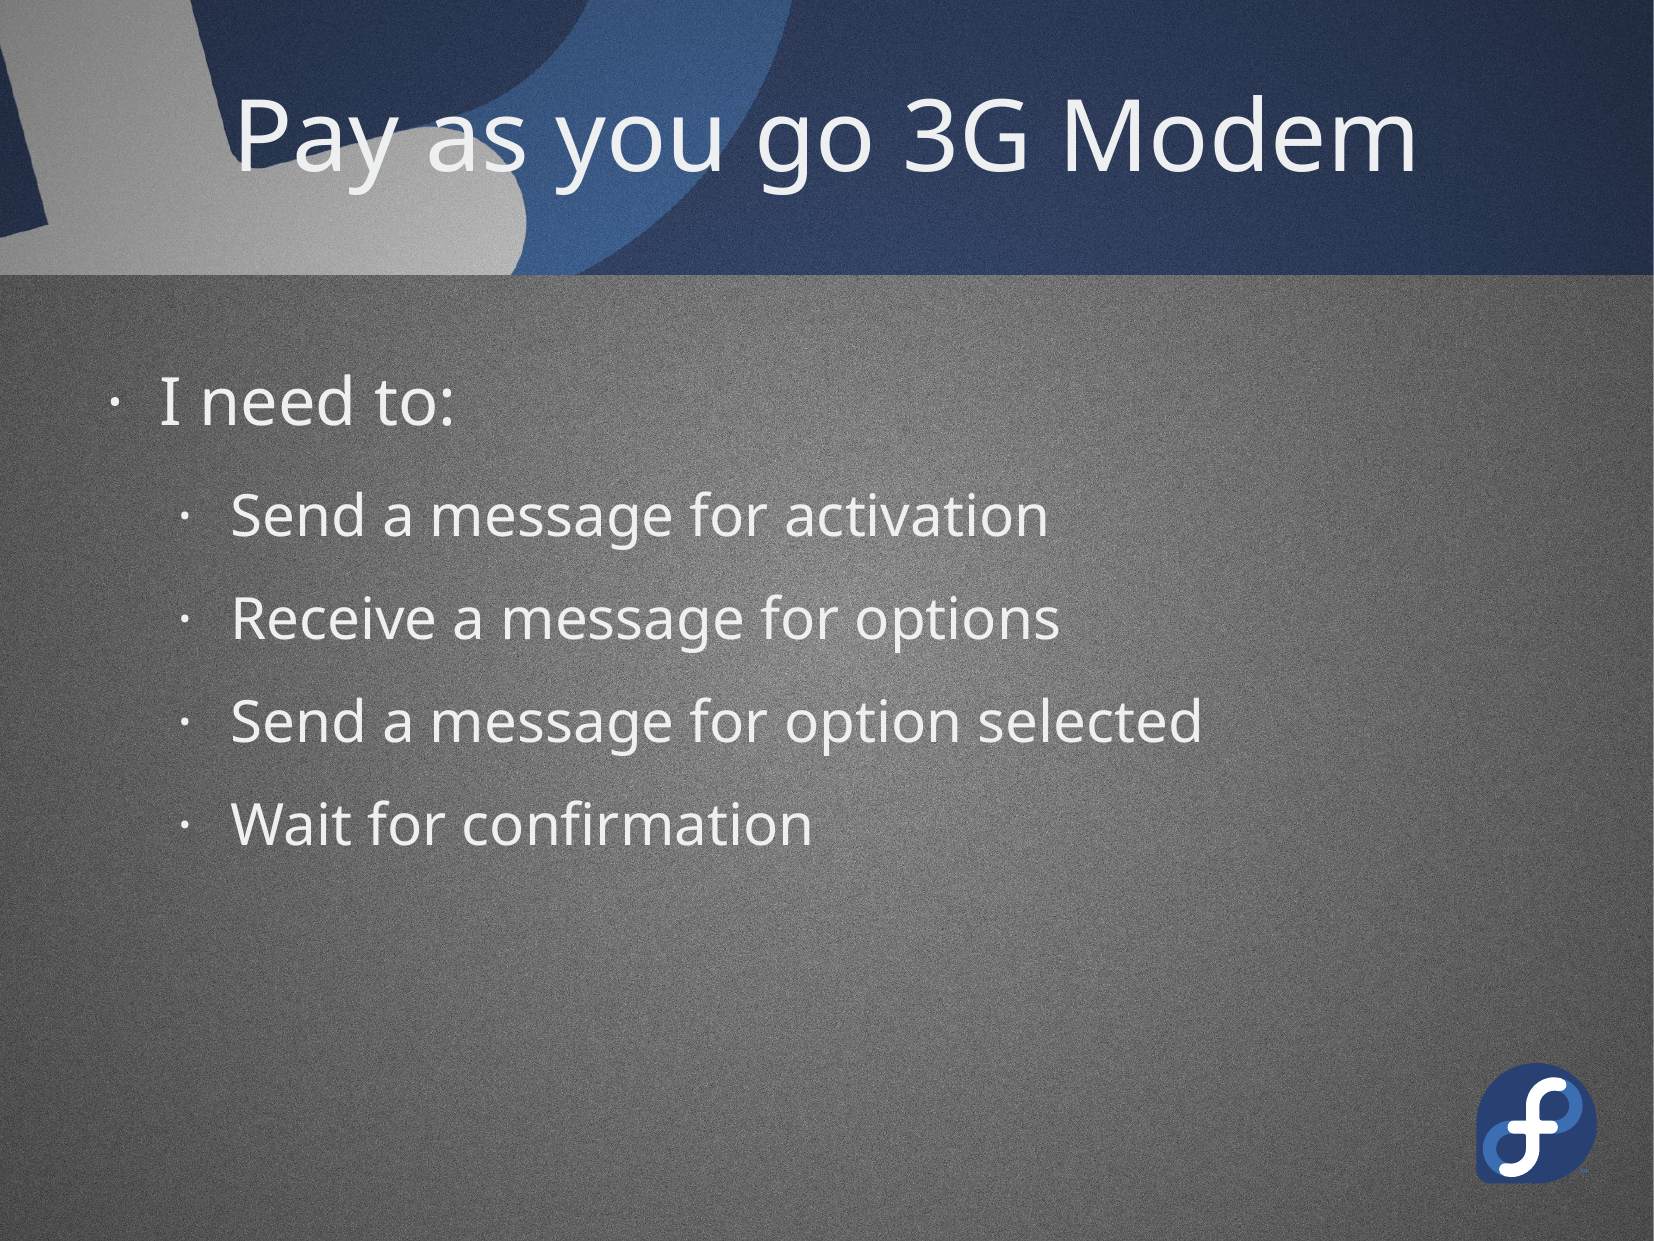

# Pay as you go 3G Modem
I need to:
Send a message for activation
Receive a message for options
Send a message for option selected
Wait for confirmation